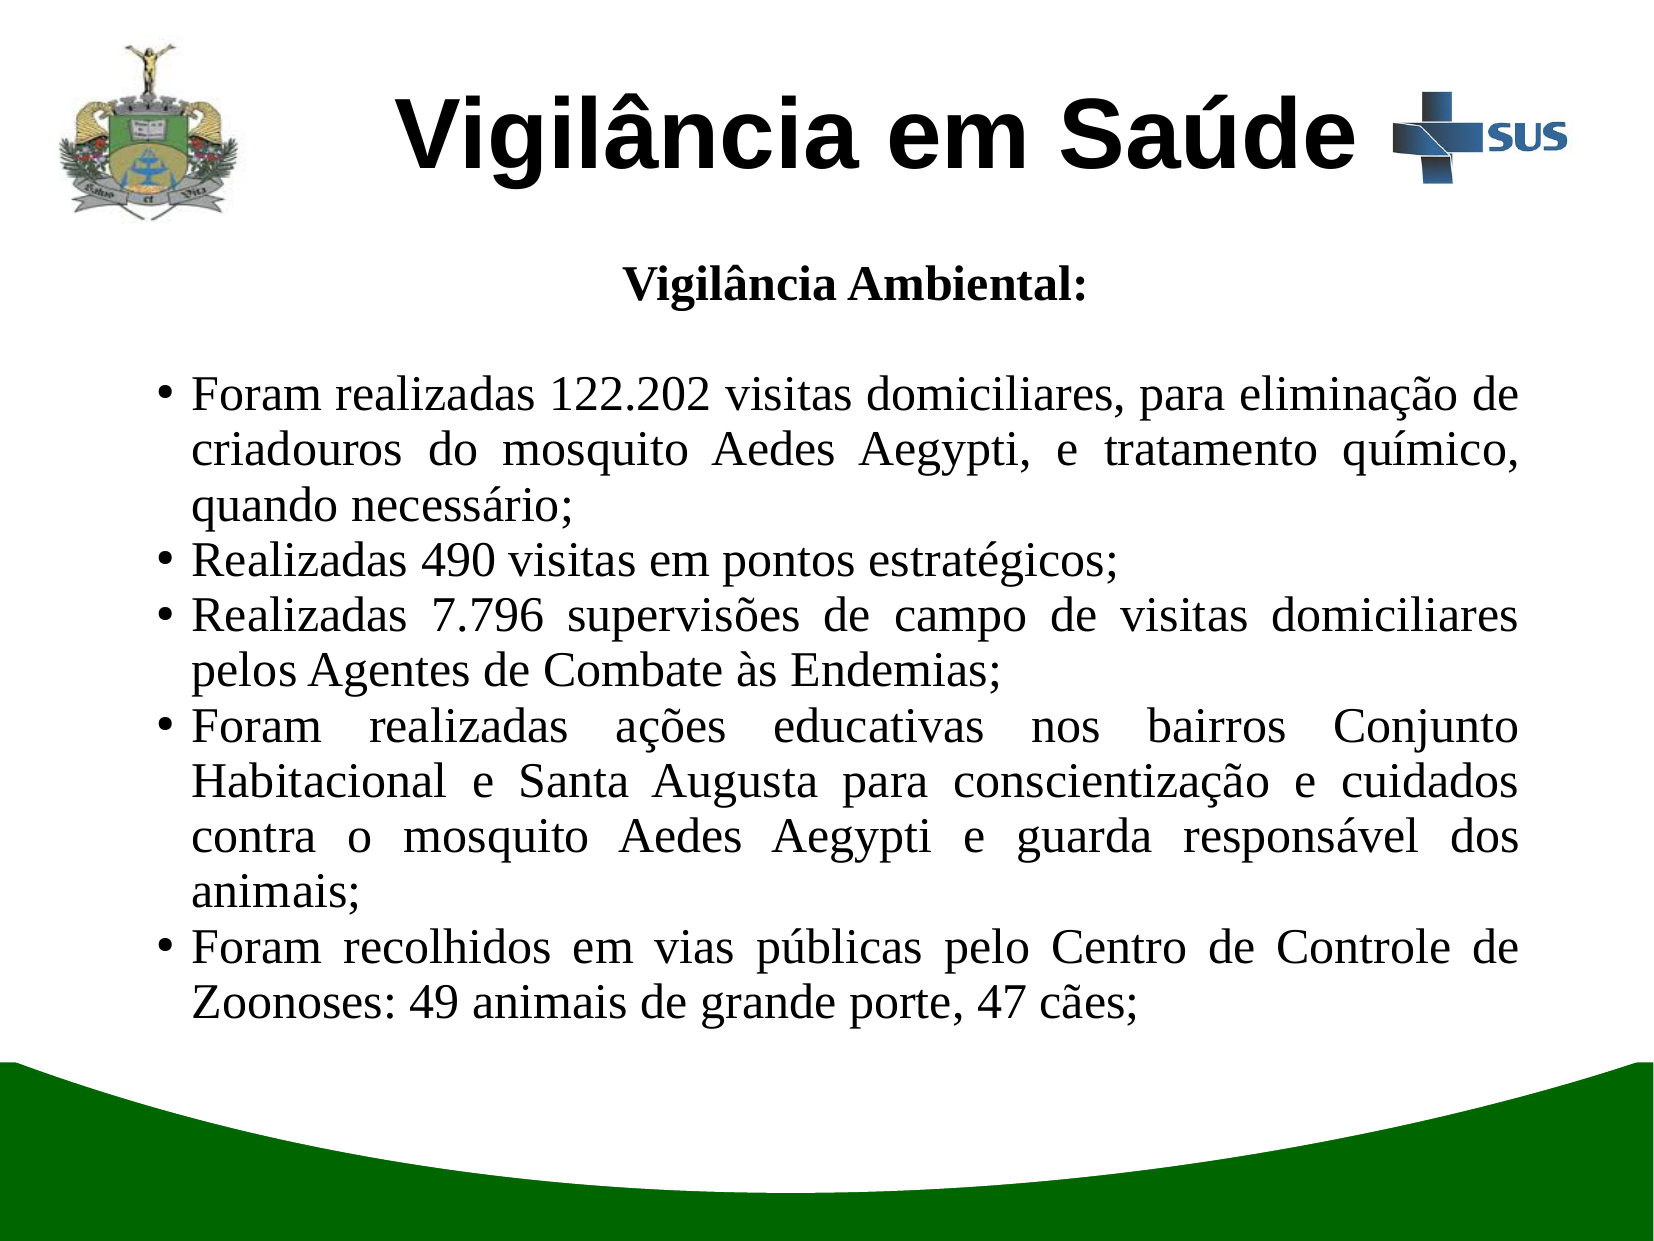

Vigilância em Saúde
Vigilância Ambiental:
Foram realizadas 122.202 visitas domiciliares, para eliminação de criadouros do mosquito Aedes Aegypti, e tratamento químico, quando necessário;
Realizadas 490 visitas em pontos estratégicos;
Realizadas 7.796 supervisões de campo de visitas domiciliares pelos Agentes de Combate às Endemias;
Foram realizadas ações educativas nos bairros Conjunto Habitacional e Santa Augusta para conscientização e cuidados contra o mosquito Aedes Aegypti e guarda responsável dos animais;
Foram recolhidos em vias públicas pelo Centro de Controle de Zoonoses: 49 animais de grande porte, 47 cães;